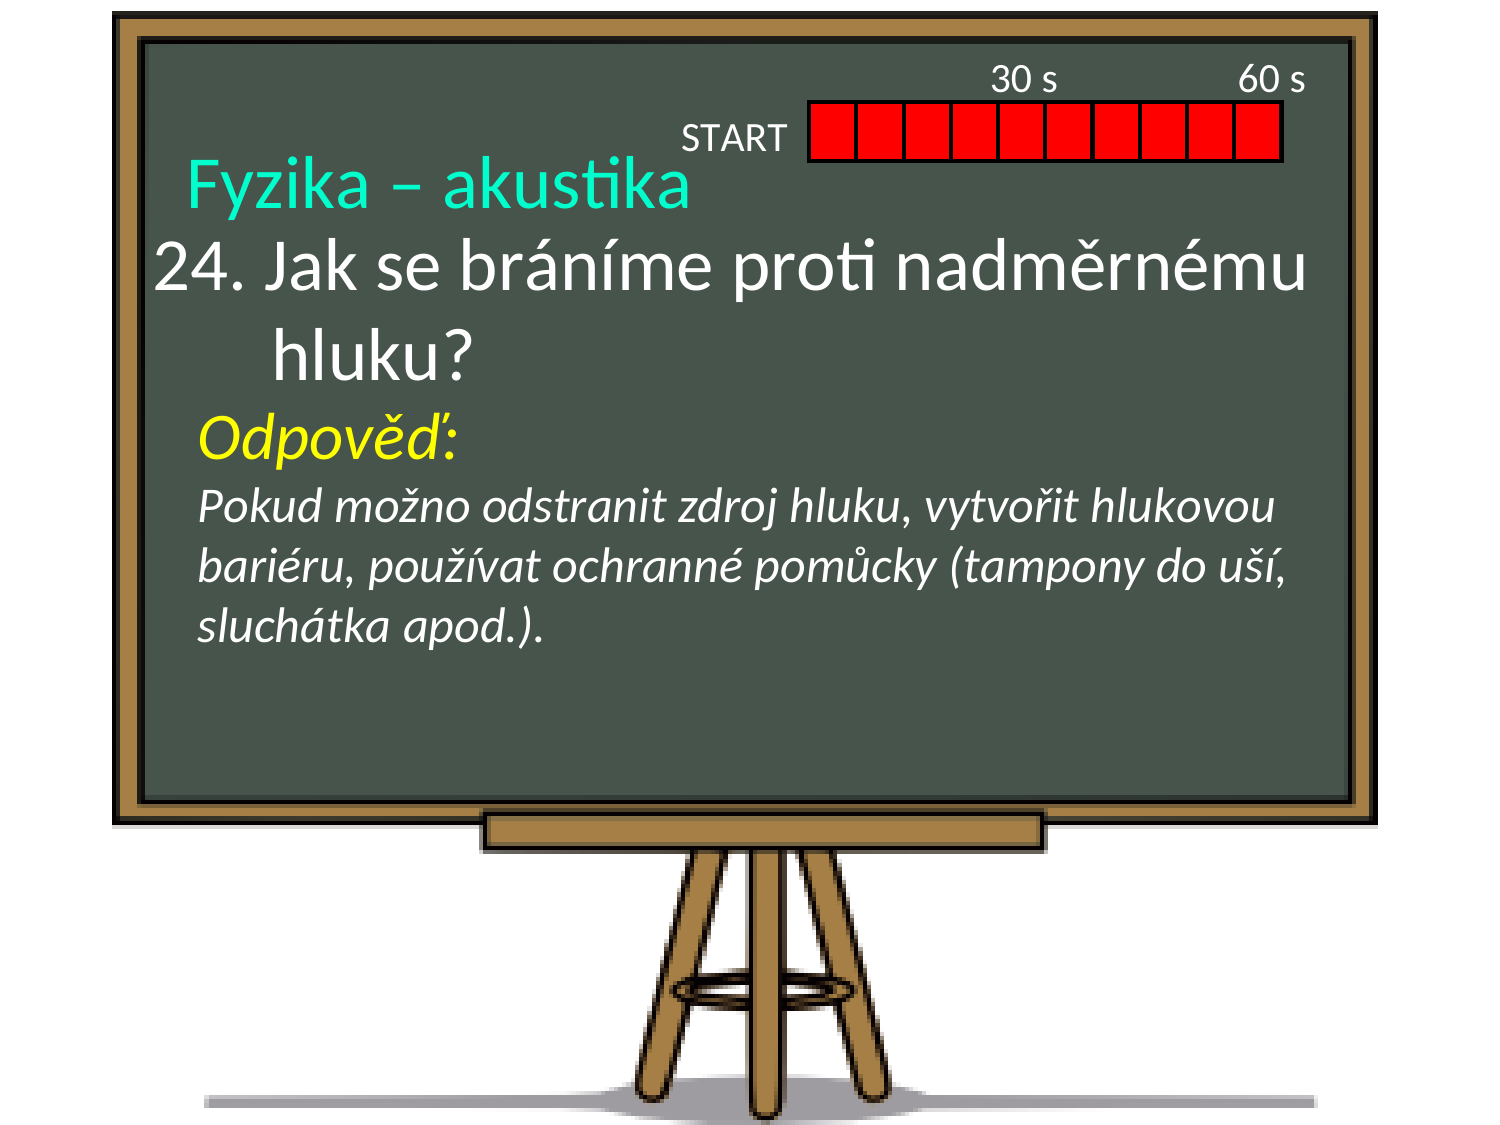

30 s
60 s
START
Fyzika – akustika
24. Jak se bráníme proti nadměrnému
 hluku?
Odpověď:
Pokud možno odstranit zdroj hluku, vytvořit hlukovou bariéru, používat ochranné pomůcky (tampony do uší, sluchátka apod.).